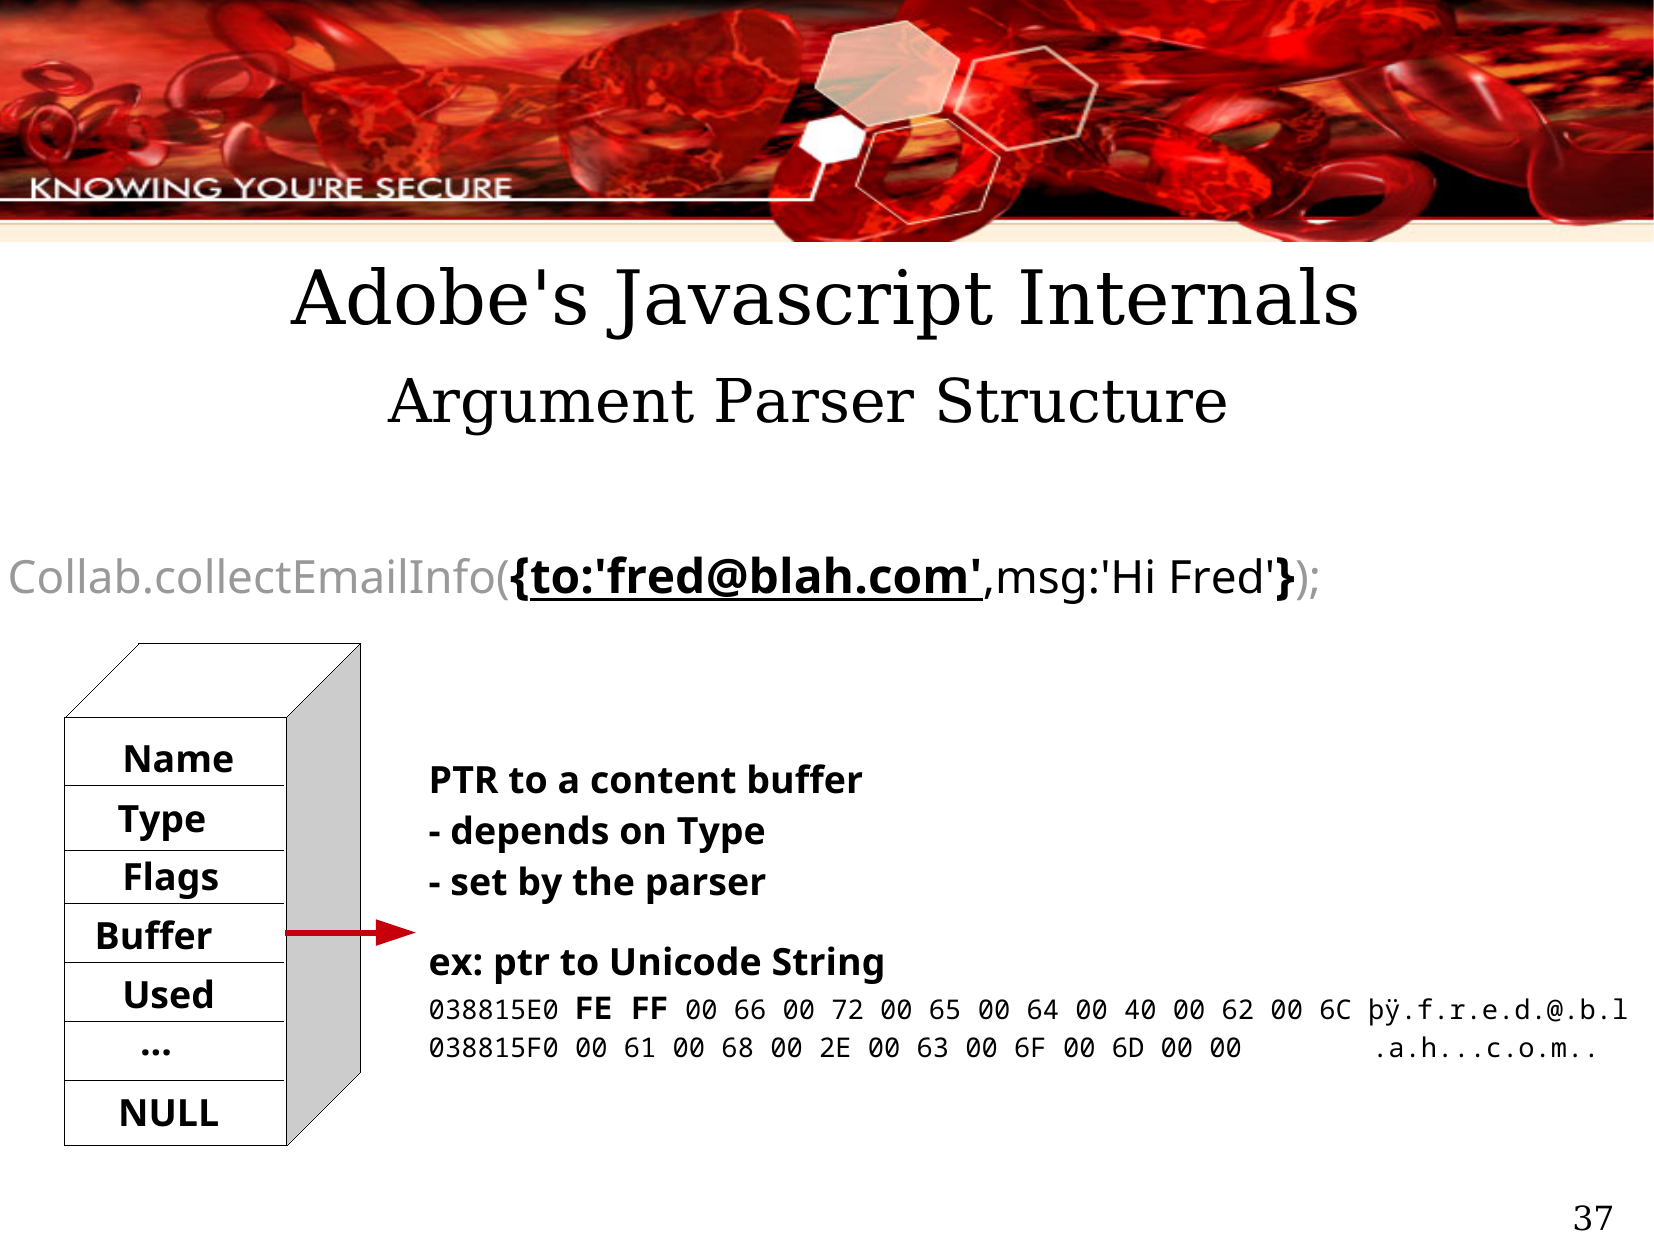

# Adobe's Javascript Internals
Argument Parser Structure
Collab.collectEmailInfo({to:'fred@blah.com',msg:'Hi Fred'});
Name
Type
Flags
Buffer
Used
...
NULL
PTR to a content buffer
- depends on Type
- set by the parser
ex: ptr to Unicode String
038815E0 FE FF 00 66 00 72 00 65 00 64 00 40 00 62 00 6C þÿ.f.r.e.d.@.b.l
038815F0 00 61 00 68 00 2E 00 63 00 6F 00 6D 00 00 .a.h...c.o.m..